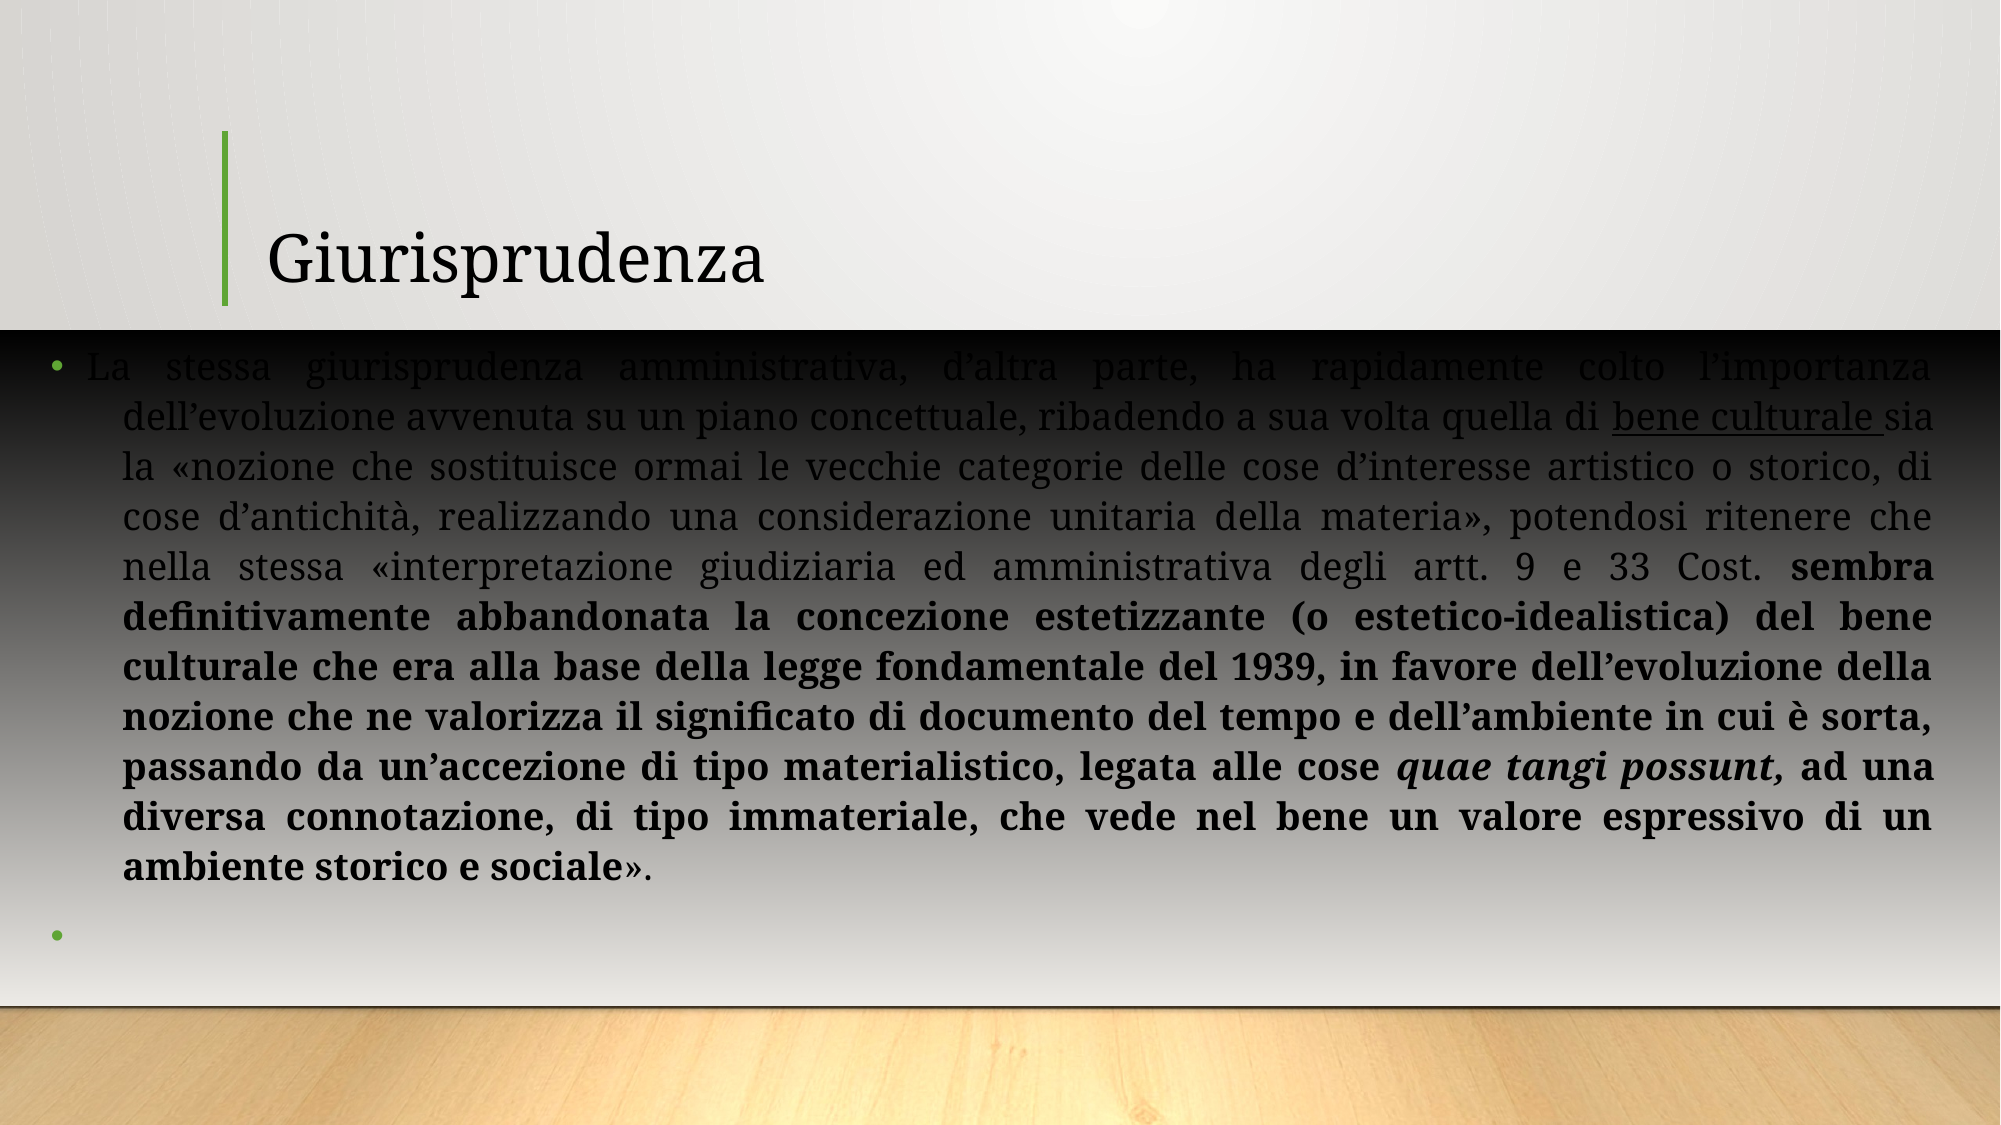

# Giurisprudenza
La stessa giurisprudenza amministrativa, d’altra parte, ha rapidamente colto l’importanza dell’evoluzione avvenuta su un piano concettuale, ribadendo a sua volta quella di bene culturale sia la «nozione che sostituisce ormai le vecchie categorie delle cose d’interesse artistico o storico, di cose d’antichità, realizzando una considerazione unitaria della materia», potendosi ritenere che nella stessa «interpretazione giudiziaria ed amministrativa degli artt. 9 e 33 Cost. sembra definitivamente abbandonata la concezione estetizzante (o estetico-idealistica) del bene culturale che era alla base della legge fondamentale del 1939, in favore dell’evoluzione della nozione che ne valorizza il significato di documento del tempo e dell’ambiente in cui è sorta, passando da un’accezione di tipo materialistico, legata alle cose quae tangi possunt, ad una diversa connotazione, di tipo immateriale, che vede nel bene un valore espressivo di un ambiente storico e sociale».